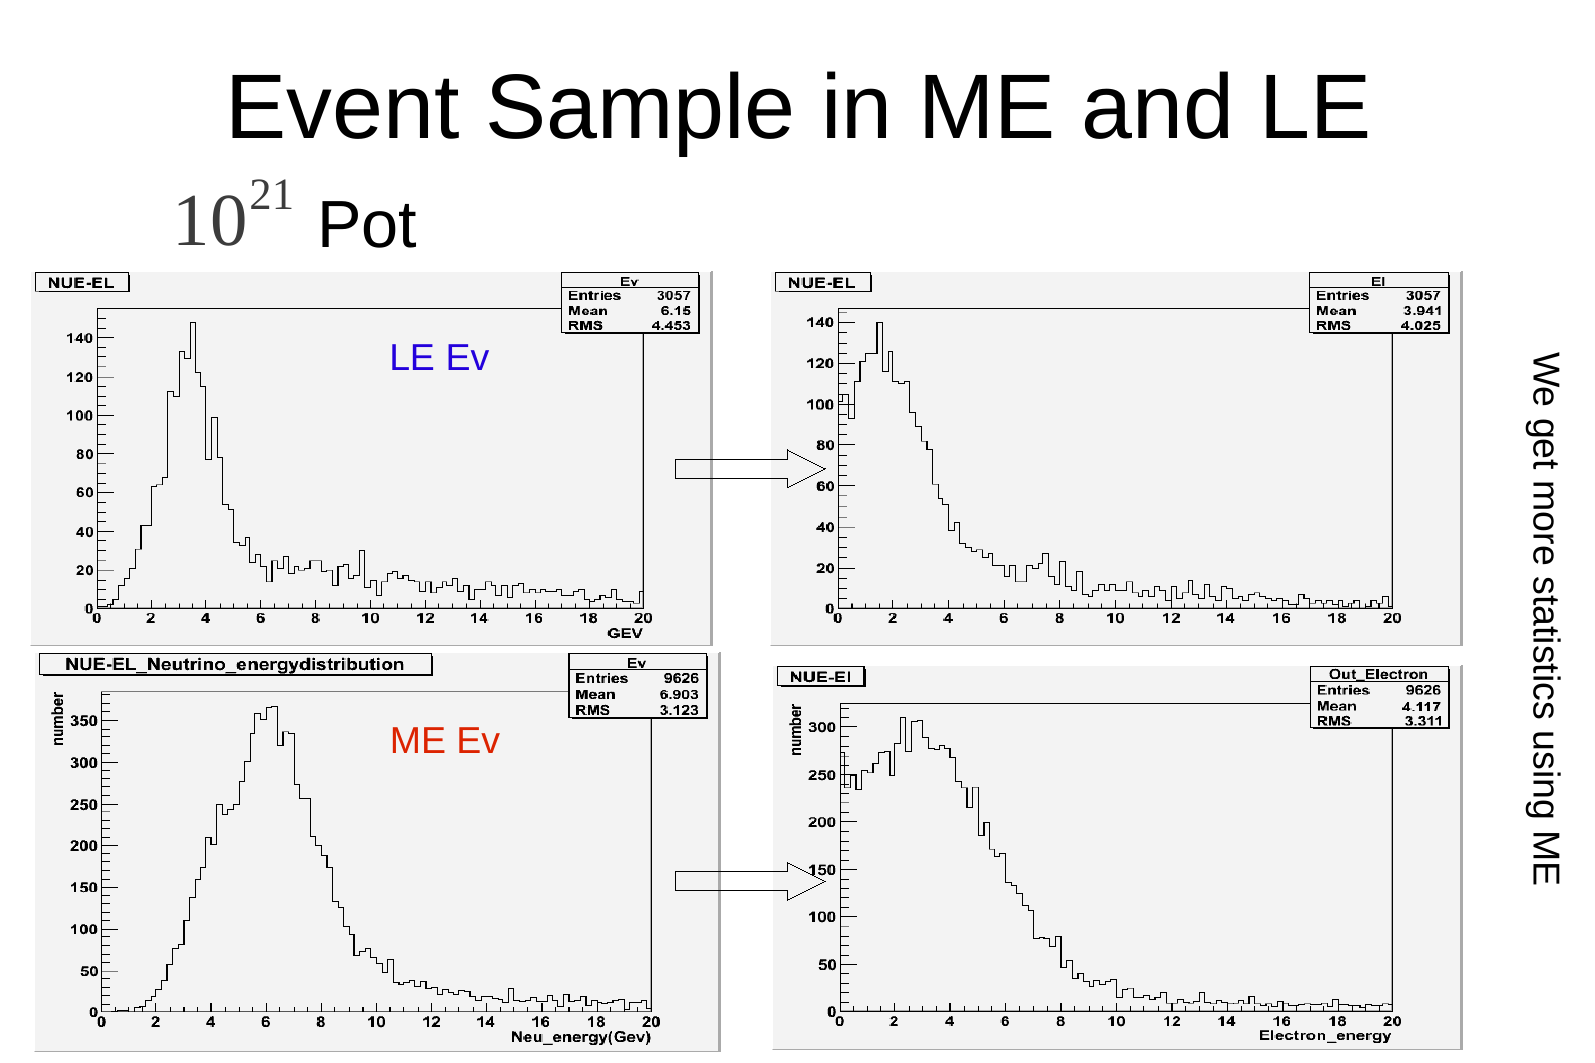

# Event Sample in ME and LE
 Pot
LE Ev
We get more statistics using ME
ME Ev